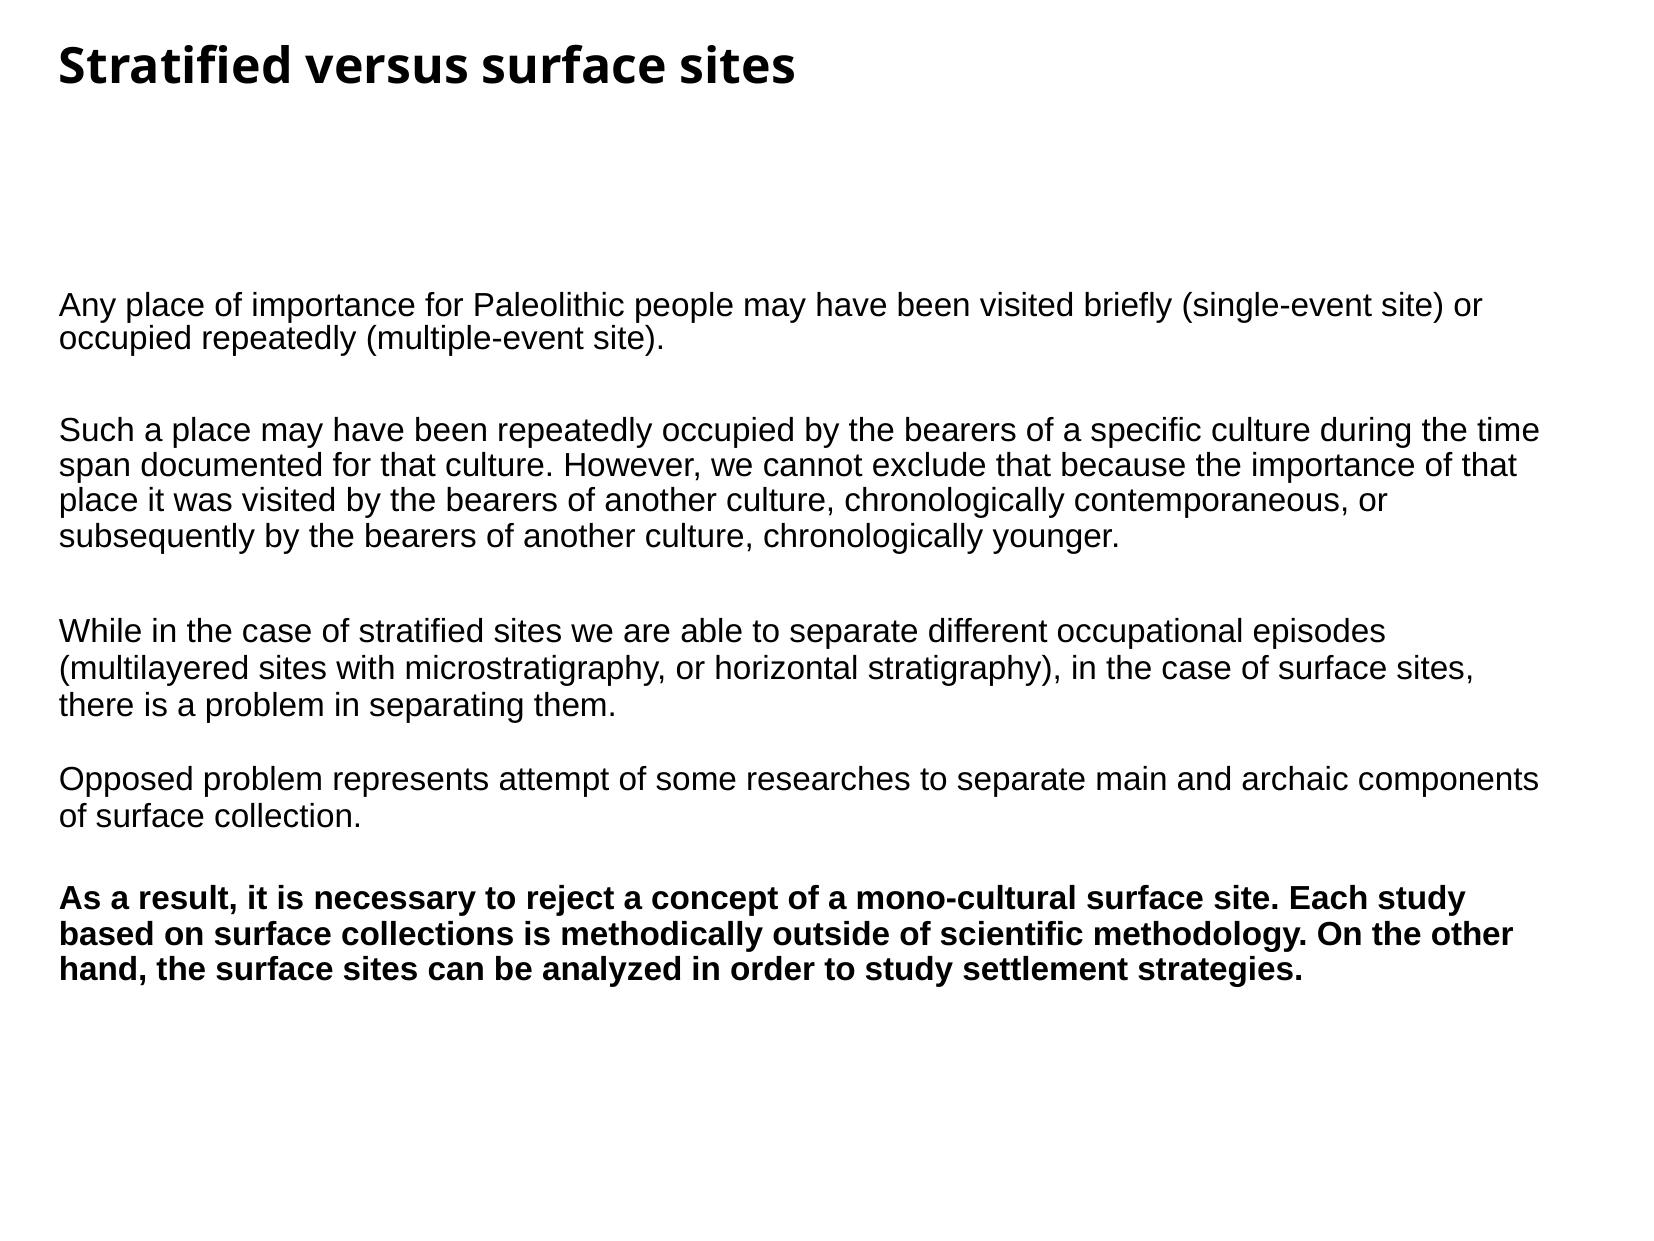

# Stratified versus surface sites
Any place of importance for Paleolithic people may have been visited briefly (single-event site) or occupied repeatedly (multiple-event site).
Such a place may have been repeatedly occupied by the bearers of a specific culture during the time span documented for that culture. However, we cannot exclude that because the importance of that place it was visited by the bearers of another culture, chronologically contemporaneous, or subsequently by the bearers of another culture, chronologically younger.
While in the case of stratified sites we are able to separate different occupational episodes (multilayered sites with microstratigraphy, or horizontal stratigraphy), in the case of surface sites, there is a problem in separating them.
Opposed problem represents attempt of some researches to separate main and archaic components of surface collection.
As a result, it is necessary to reject a concept of a mono-cultural surface site. Each study based on surface collections is methodically outside of scientific methodology. On the other hand, the surface sites can be analyzed in order to study settlement strategies.